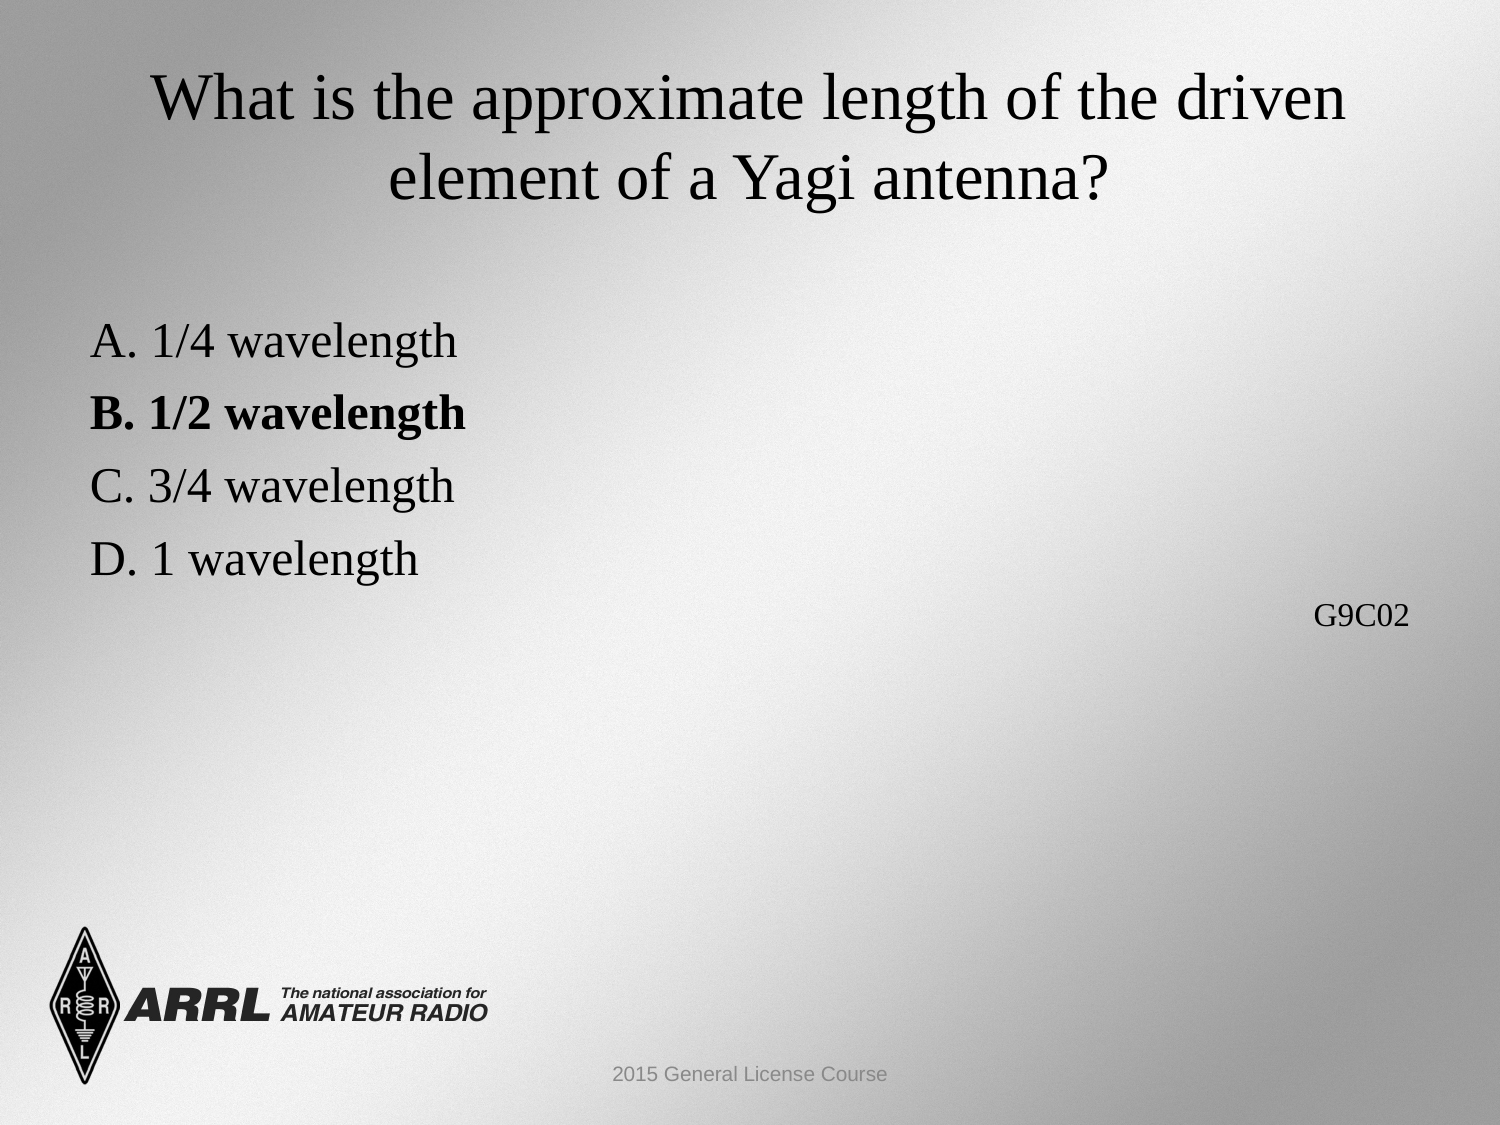

# What is the approximate length of the driven element of a Yagi antenna?
A. 1/4 wavelength
B. 1/2 wavelength
C. 3/4 wavelength
D. 1 wavelength
 G9C02
2015 General License Course